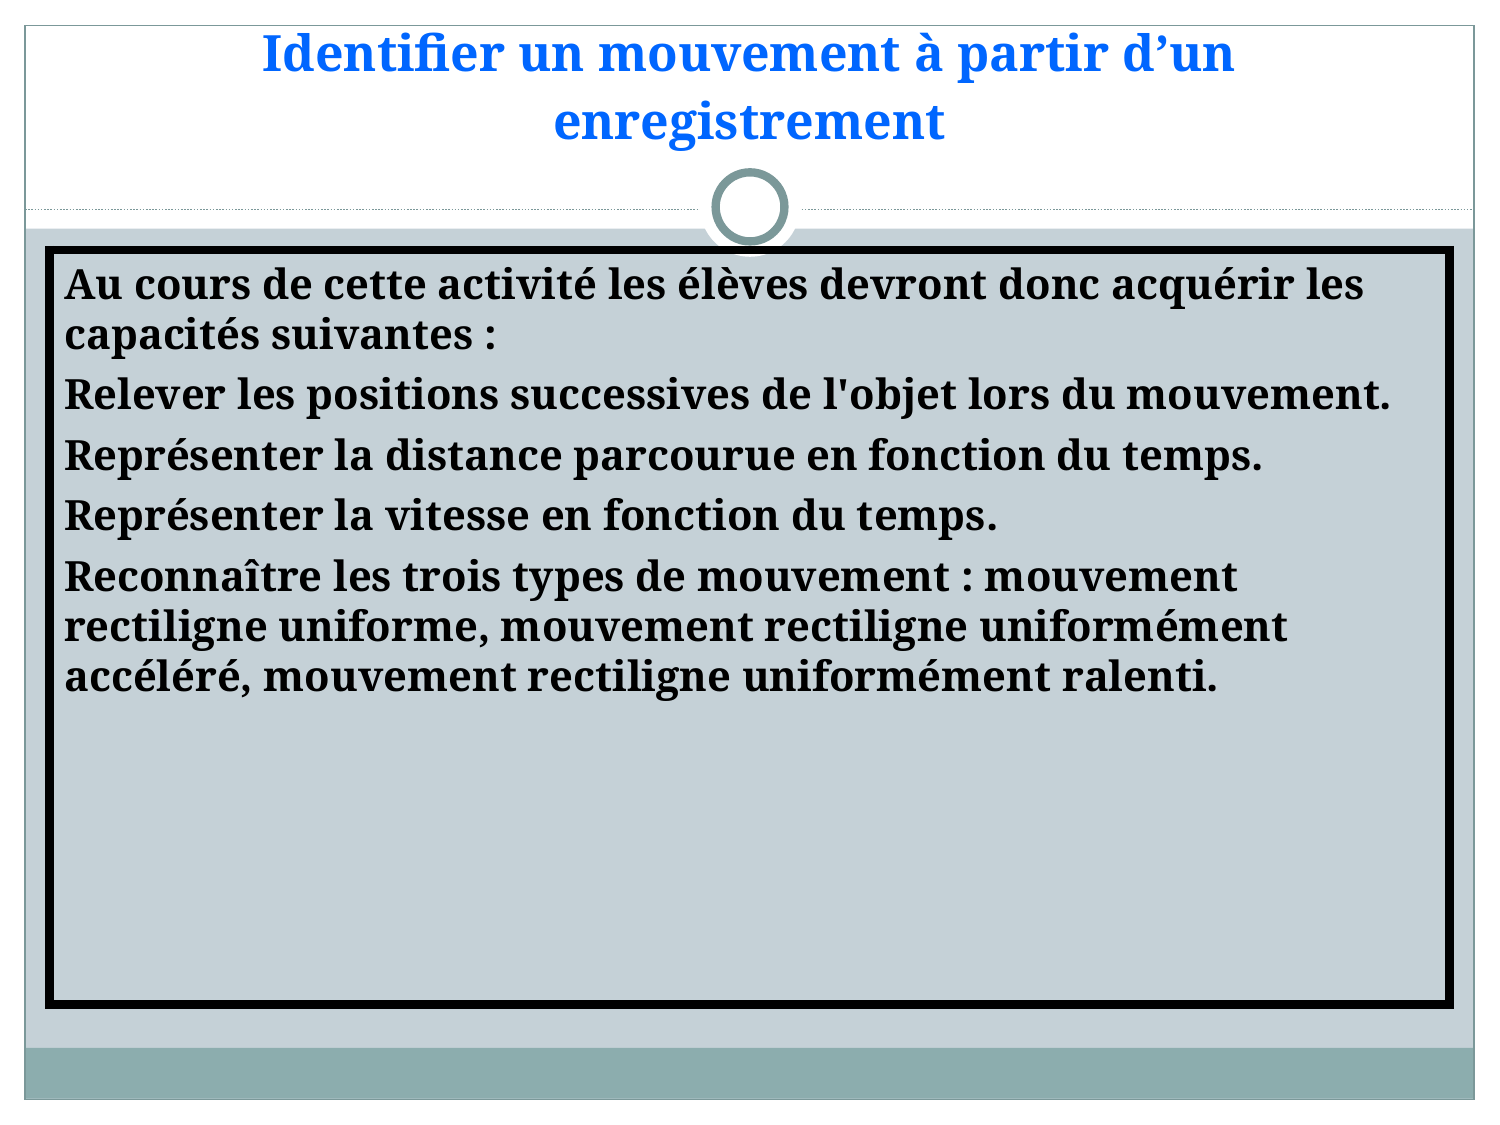

# Identifier un mouvement à partir d’un enregistrement
| Au cours de cette activité les élèves devront donc acquérir les capacités suivantes : Relever les positions successives de l'objet lors du mouvement. Représenter la distance parcourue en fonction du temps. Représenter la vitesse en fonction du temps. Reconnaître les trois types de mouvement : mouvement rectiligne uniforme, mouvement rectiligne uniformément accéléré, mouvement rectiligne uniformément ralenti. |
| --- |